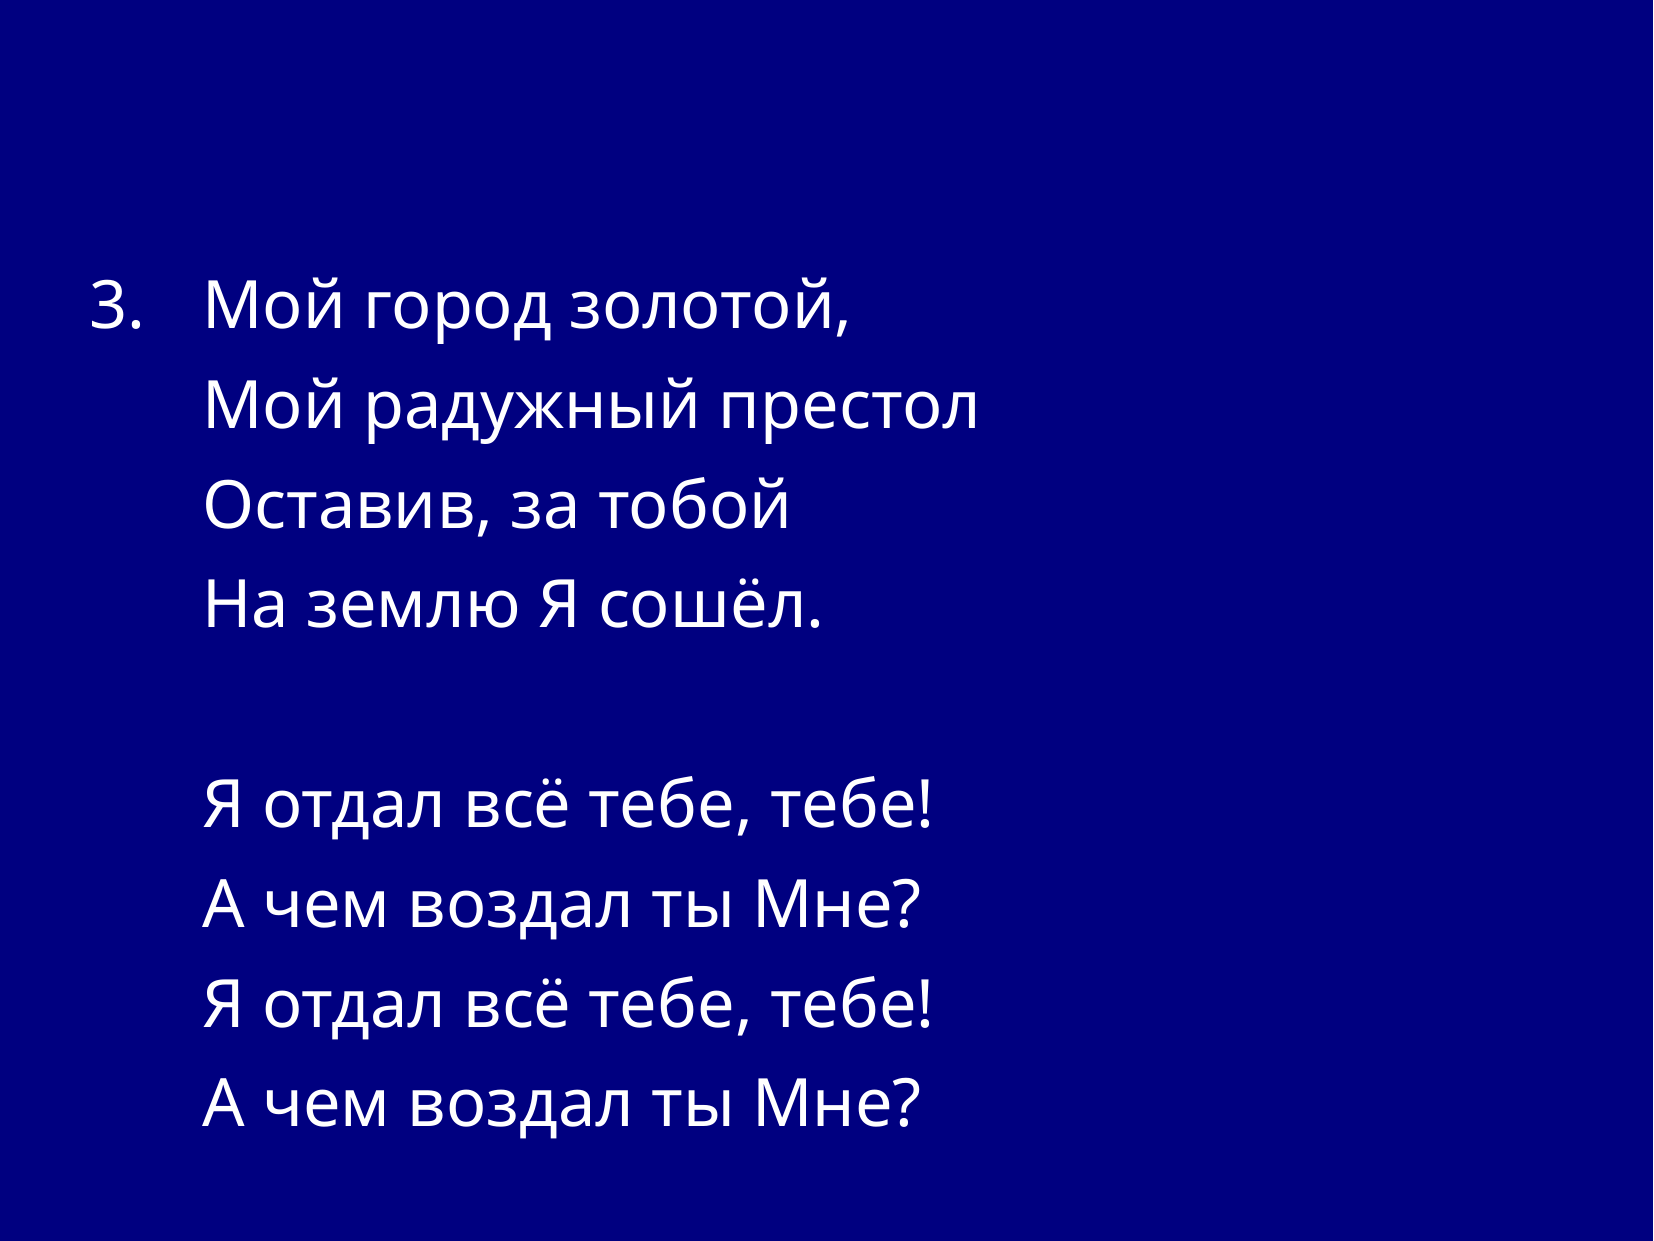

3.	Мой город золотой,
	Мой радужный престол
	Оставив, за тобой
	На землю Я сошёл.
	Я отдал всё тебе, тебе!
	А чем воздал ты Мне?
	Я отдал всё тебе, тебе!
	А чем воздал ты Мне?